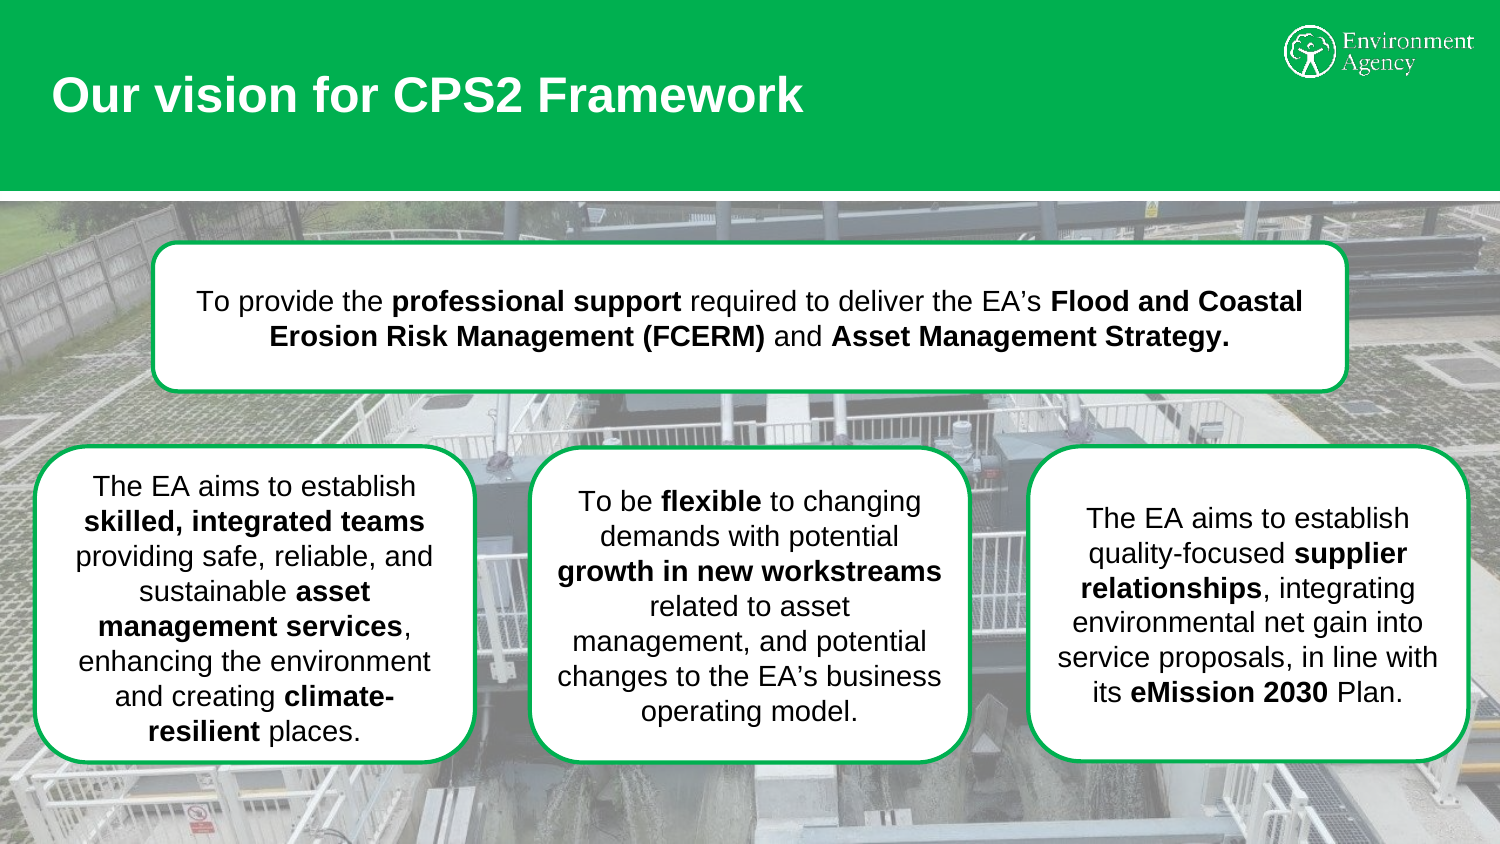

# Our vision for CPS2 Framework
To provide the professional support required to deliver the EA’s Flood and Coastal Erosion Risk Management (FCERM) and Asset Management Strategy.
The EA aims to establish skilled, integrated teams providing safe, reliable, and sustainable asset management services, enhancing the environment and creating climate-resilient places.
The EA aims to establish quality-focused supplier relationships, integrating environmental net gain into service proposals, in line with its eMission 2030 Plan.
To be flexible to changing demands with potential growth in new workstreams related to asset management, and potential changes to the EA’s business operating model.